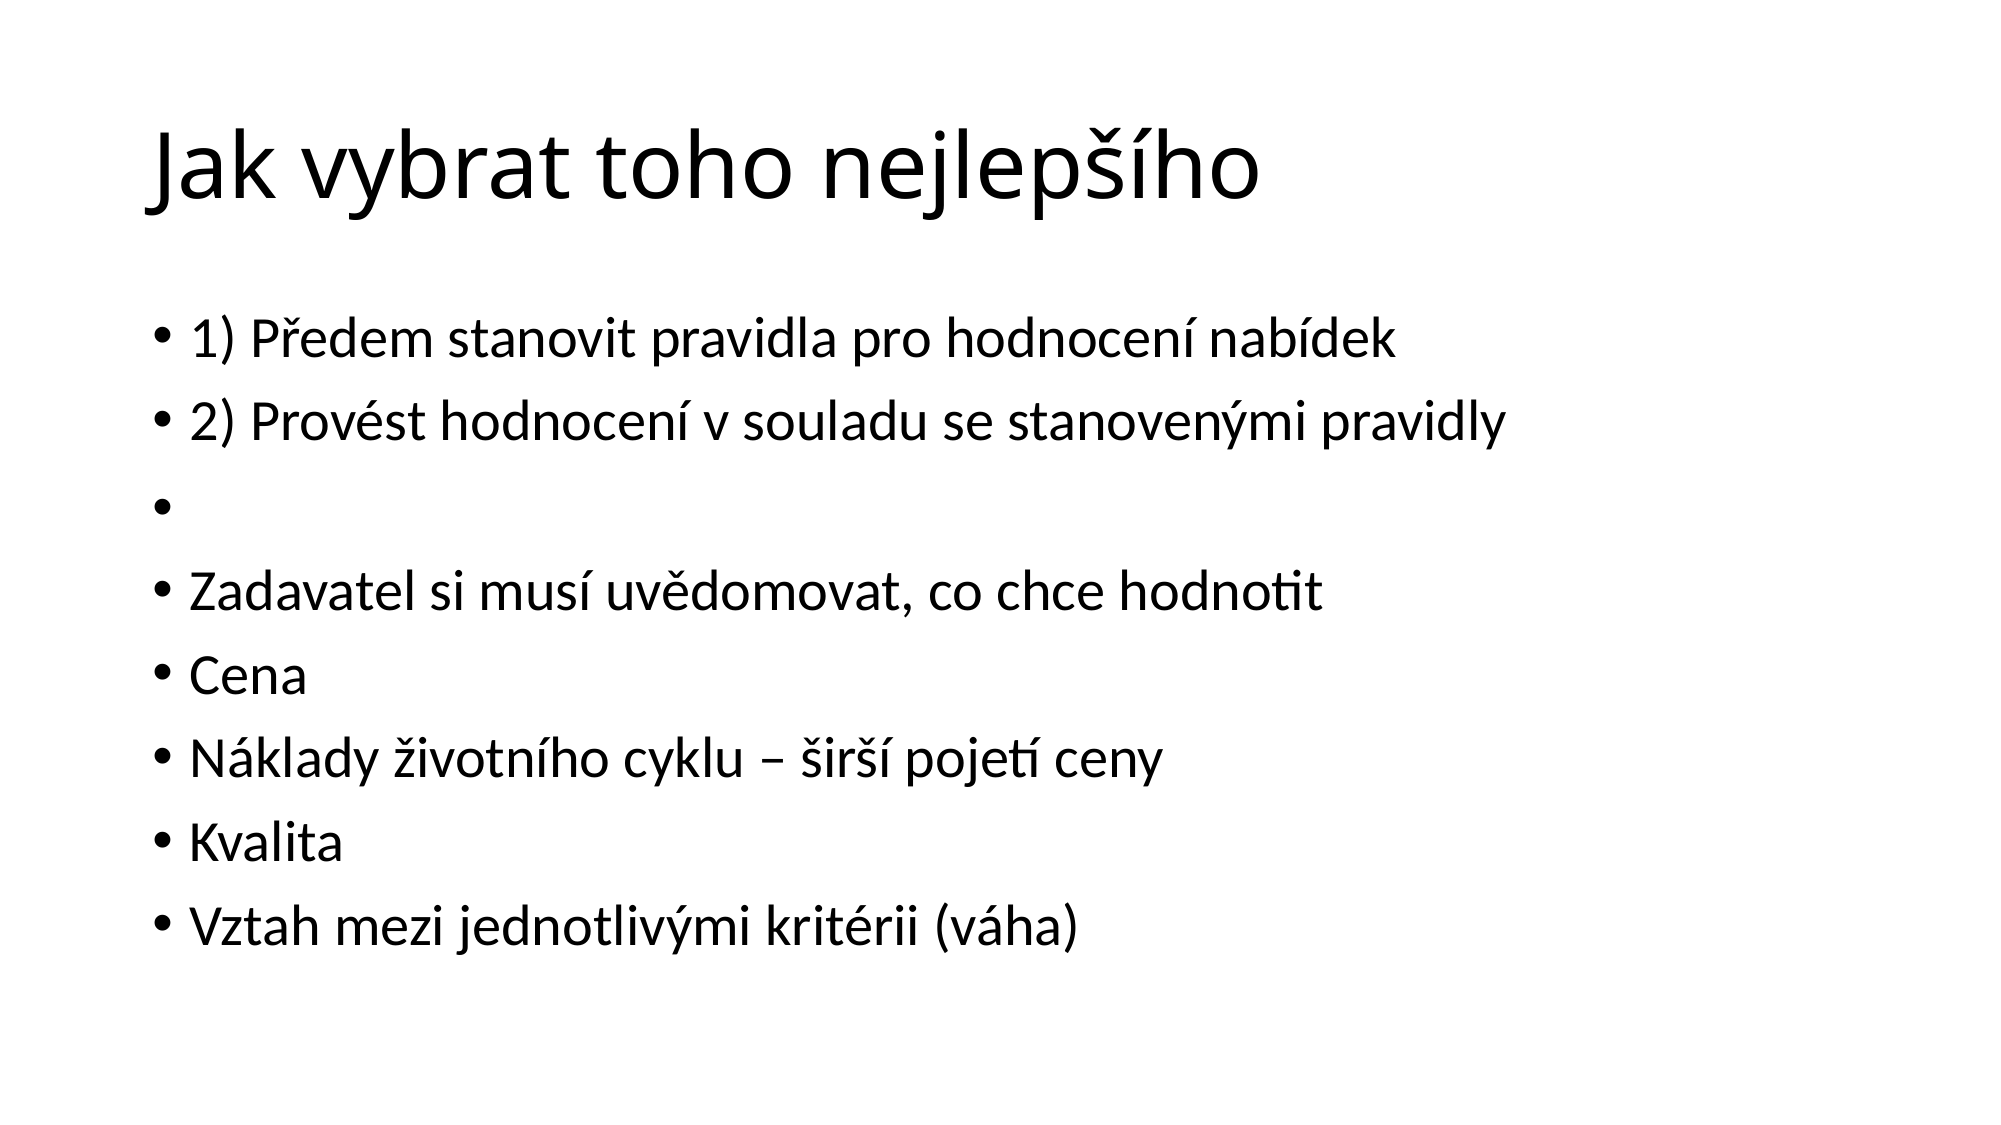

# Jak vybrat toho nejlepšího
1) Předem stanovit pravidla pro hodnocení nabídek
2) Provést hodnocení v souladu se stanovenými pravidly
Zadavatel si musí uvědomovat, co chce hodnotit
Cena
Náklady životního cyklu – širší pojetí ceny
Kvalita
Vztah mezi jednotlivými kritérii (váha)